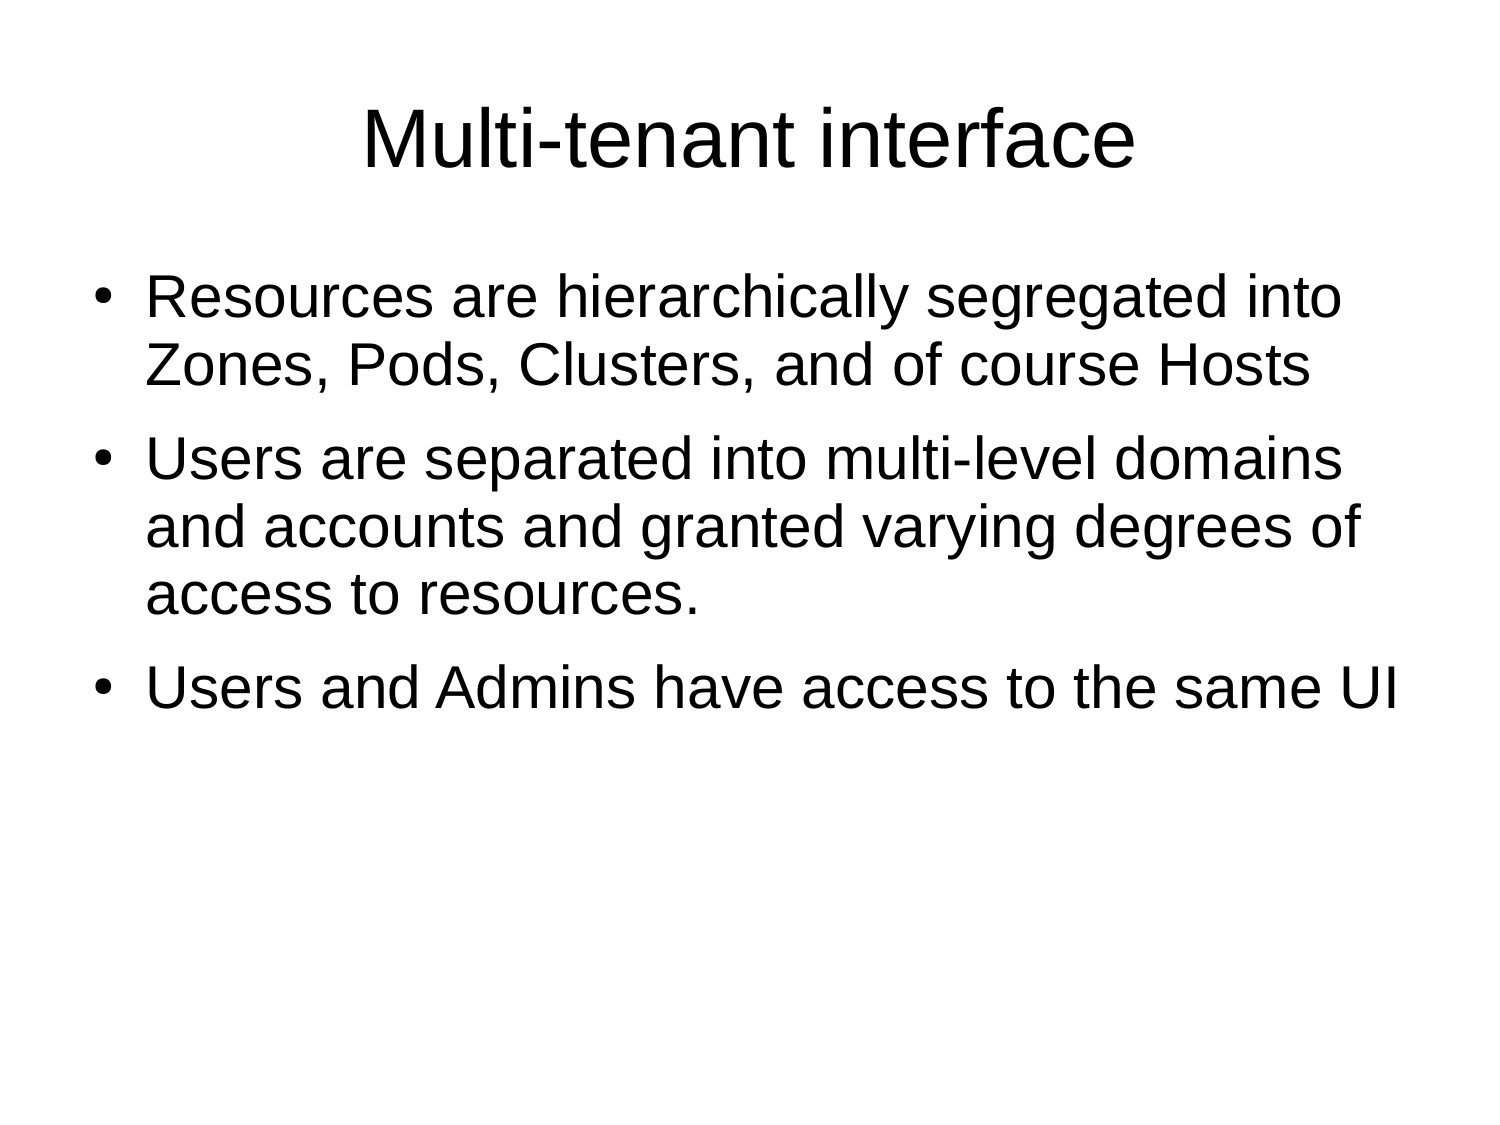

# Multi-tenant interface
Resources are hierarchically segregated into Zones, Pods, Clusters, and of course Hosts
Users are separated into multi-level domains and accounts and granted varying degrees of access to resources.
Users and Admins have access to the same UI